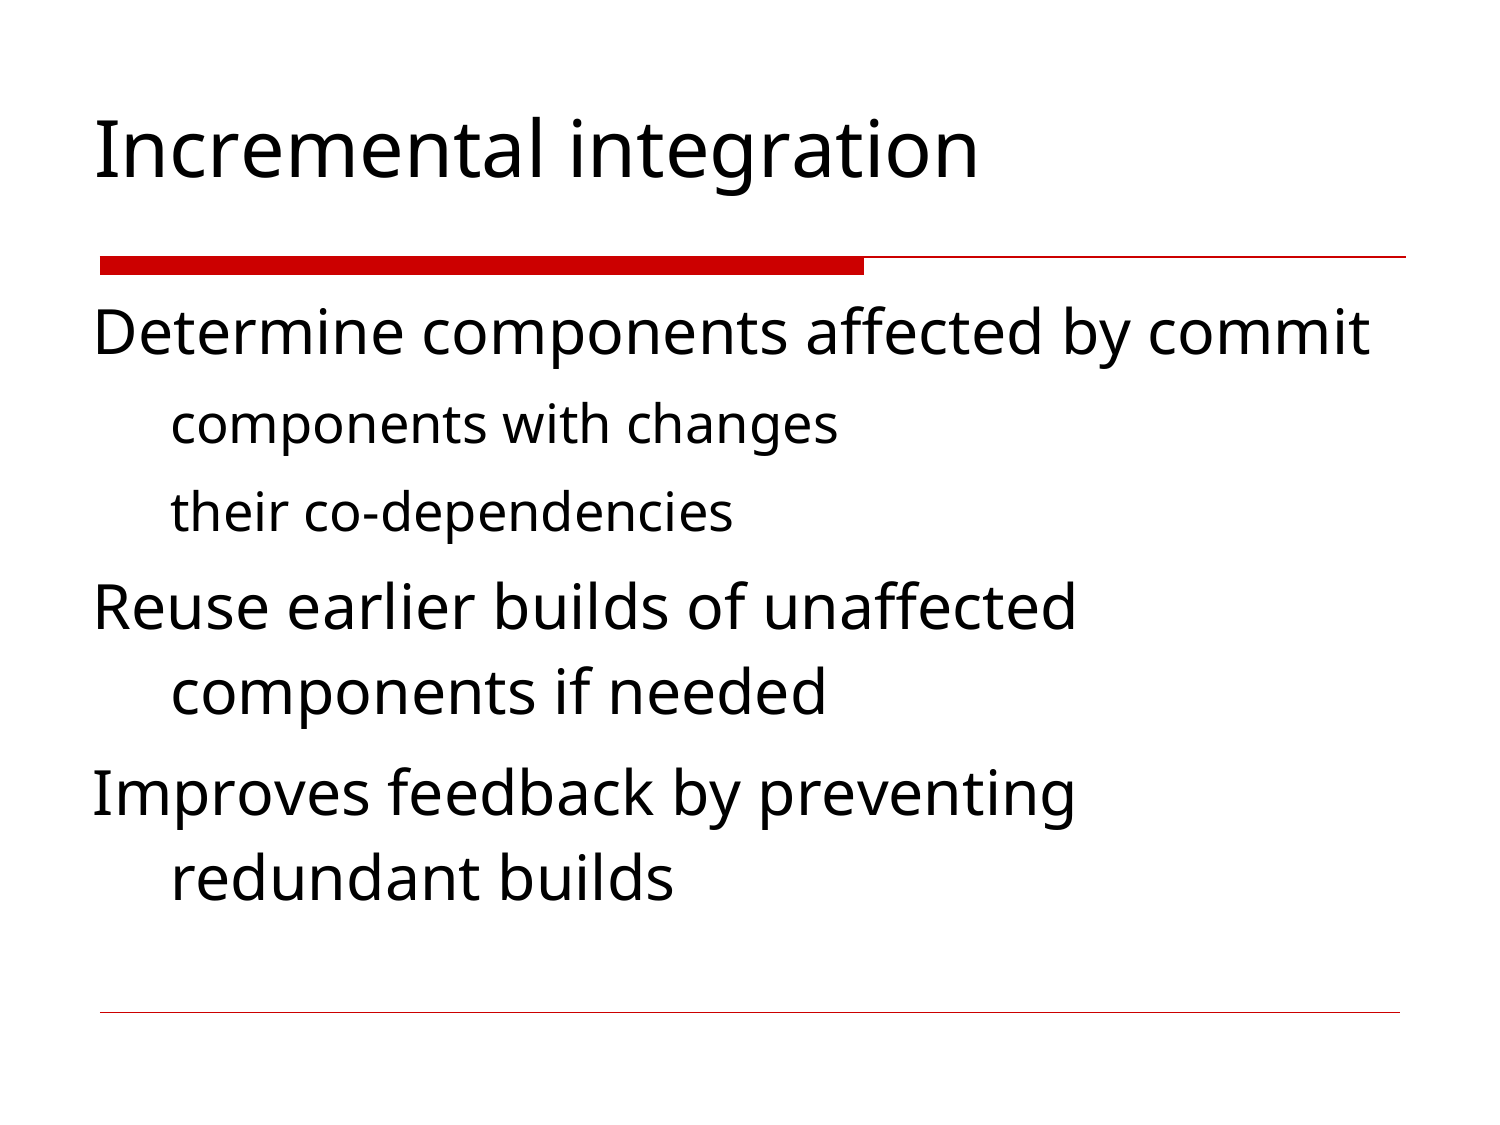

# Incremental integration
Determine components affected by commit
components with changes
their co-dependencies
Reuse earlier builds of unaffected components if needed
Improves feedback by preventing redundant builds